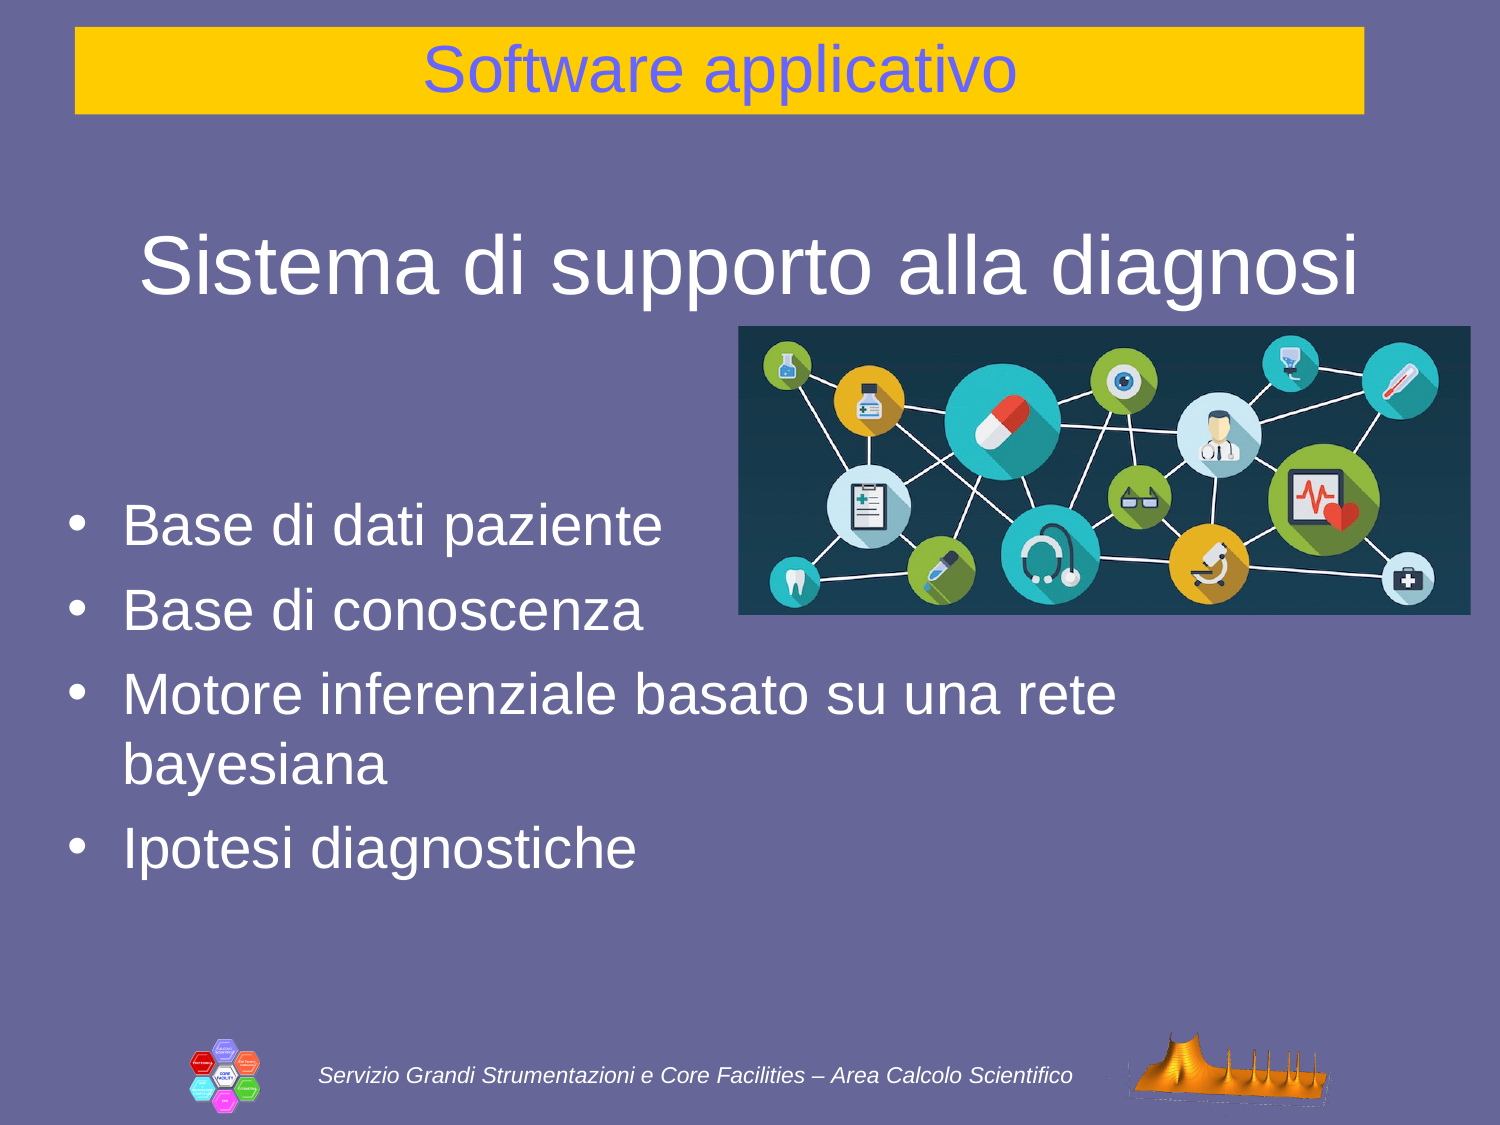

Software applicativo
# Sistema di supporto alla diagnosi
Base di dati paziente
Base di conoscenza
Motore inferenziale basato su una rete bayesiana
Ipotesi diagnostiche